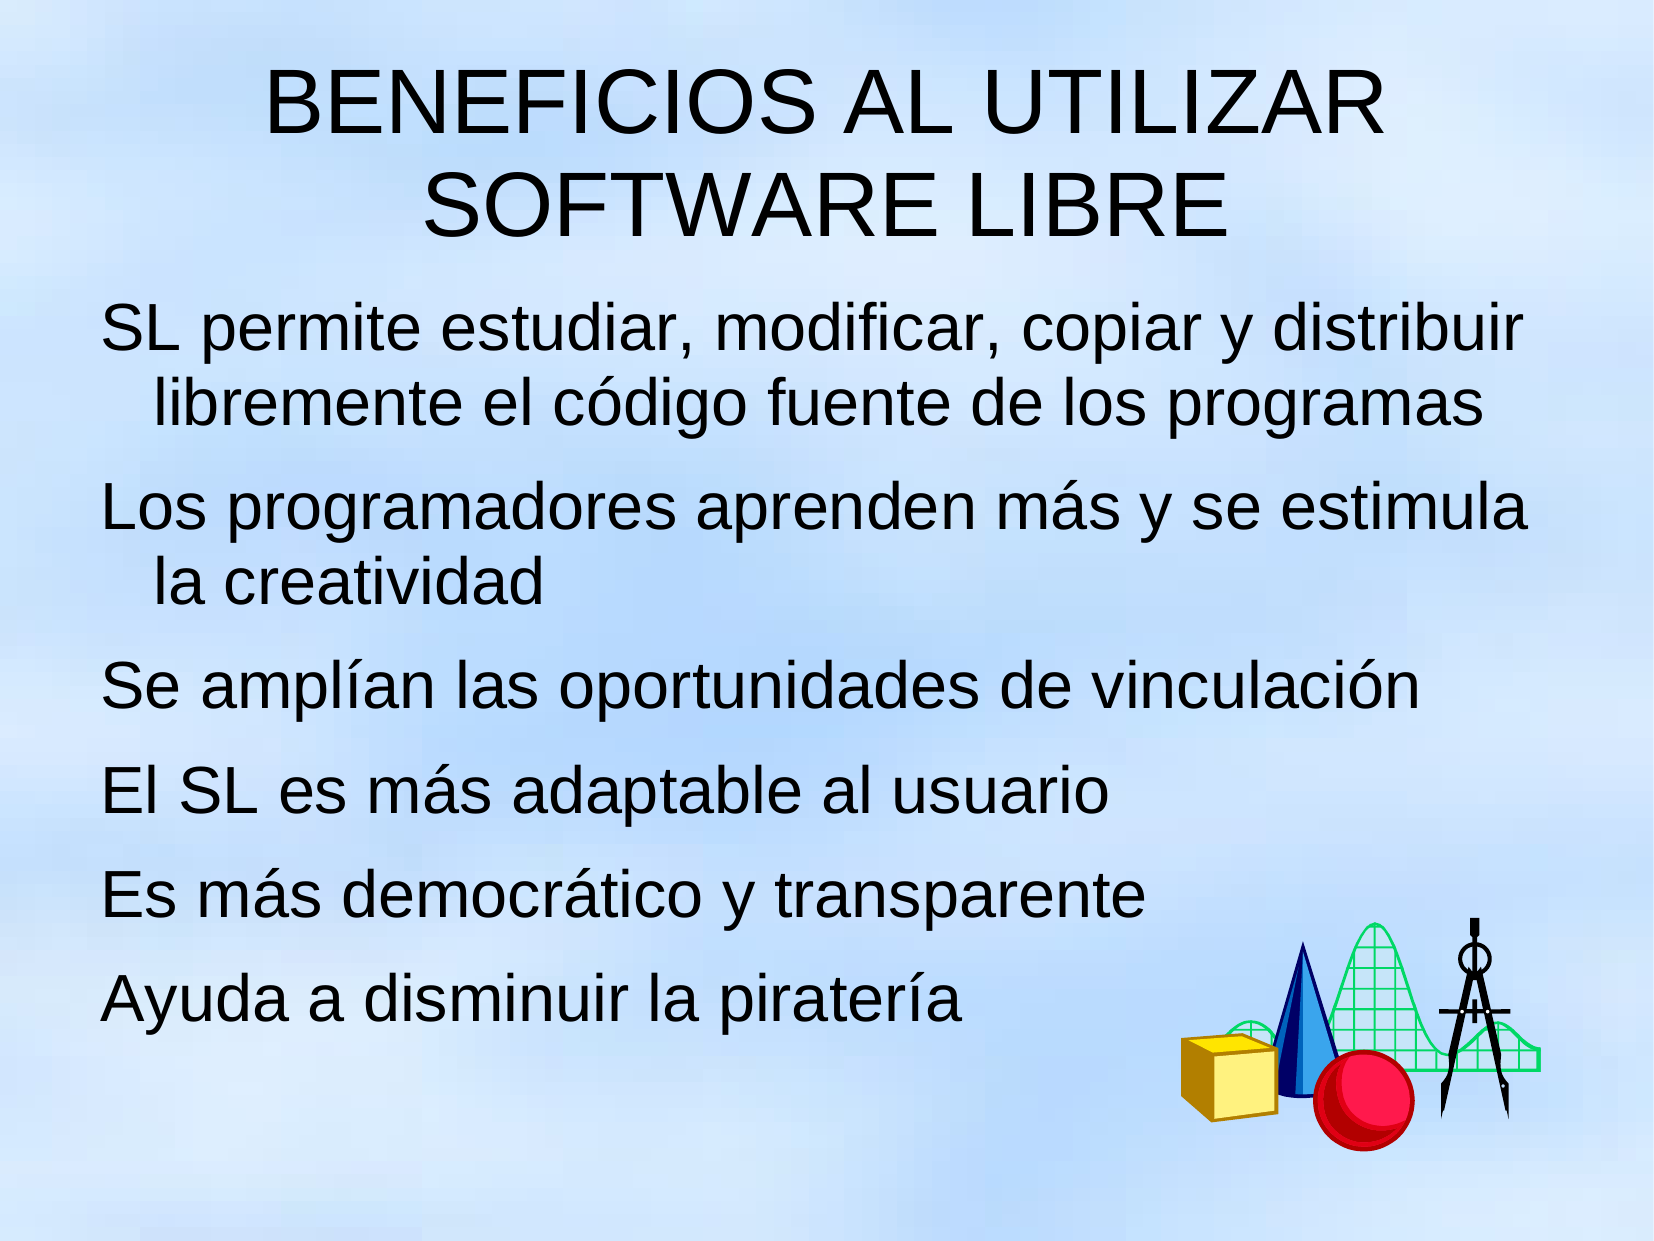

# BENEFICIOS AL UTILIZAR SOFTWARE LIBRE
SL permite estudiar, modificar, copiar y distribuir libremente el código fuente de los programas
Los programadores aprenden más y se estimula la creatividad
Se amplían las oportunidades de vinculación
El SL es más adaptable al usuario
Es más democrático y transparente
Ayuda a disminuir la piratería